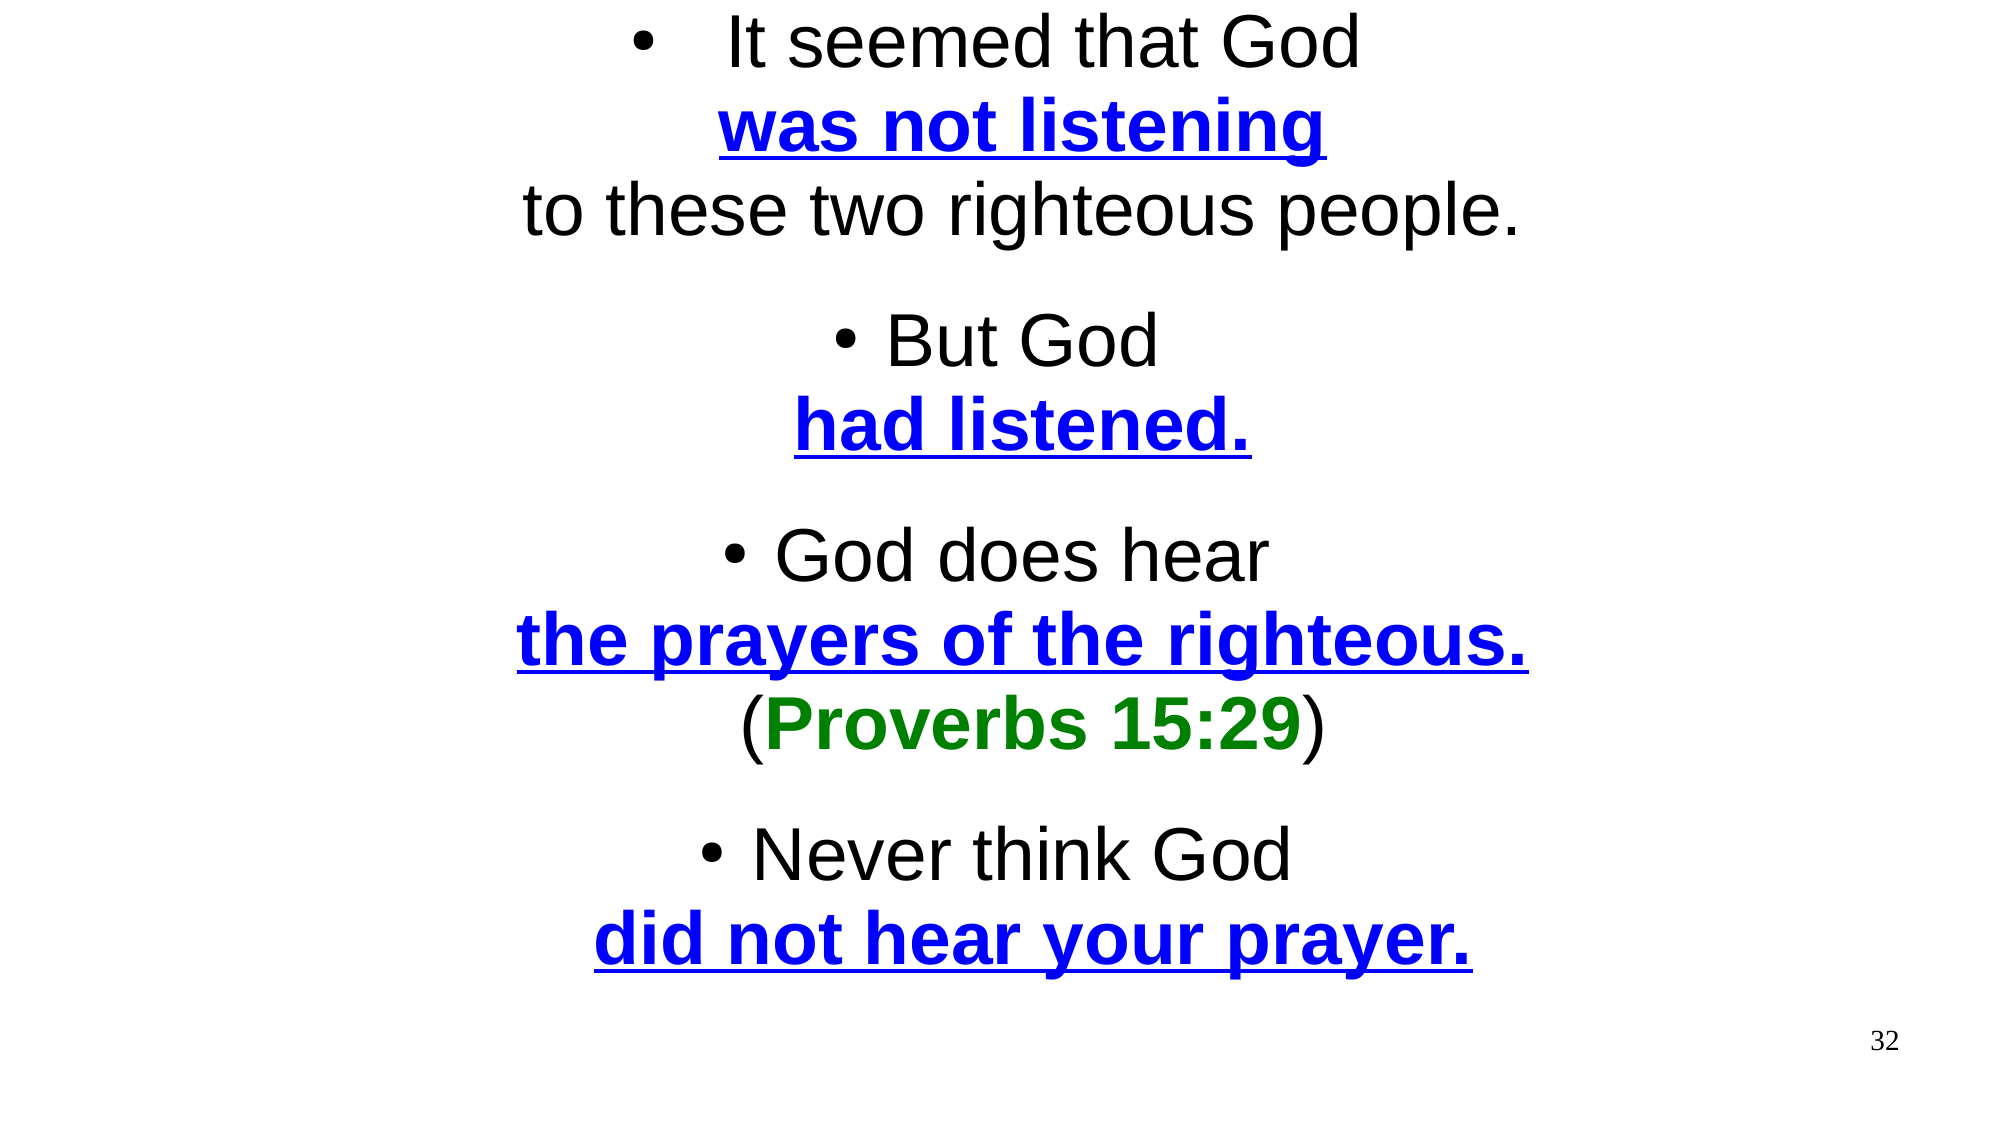

# It seemed that God was not listening to these two righteous people.
But God
had listened.
God does hear
the prayers of the righteous.
(Proverbs 15:29)
Never think God
did not hear your prayer.
32